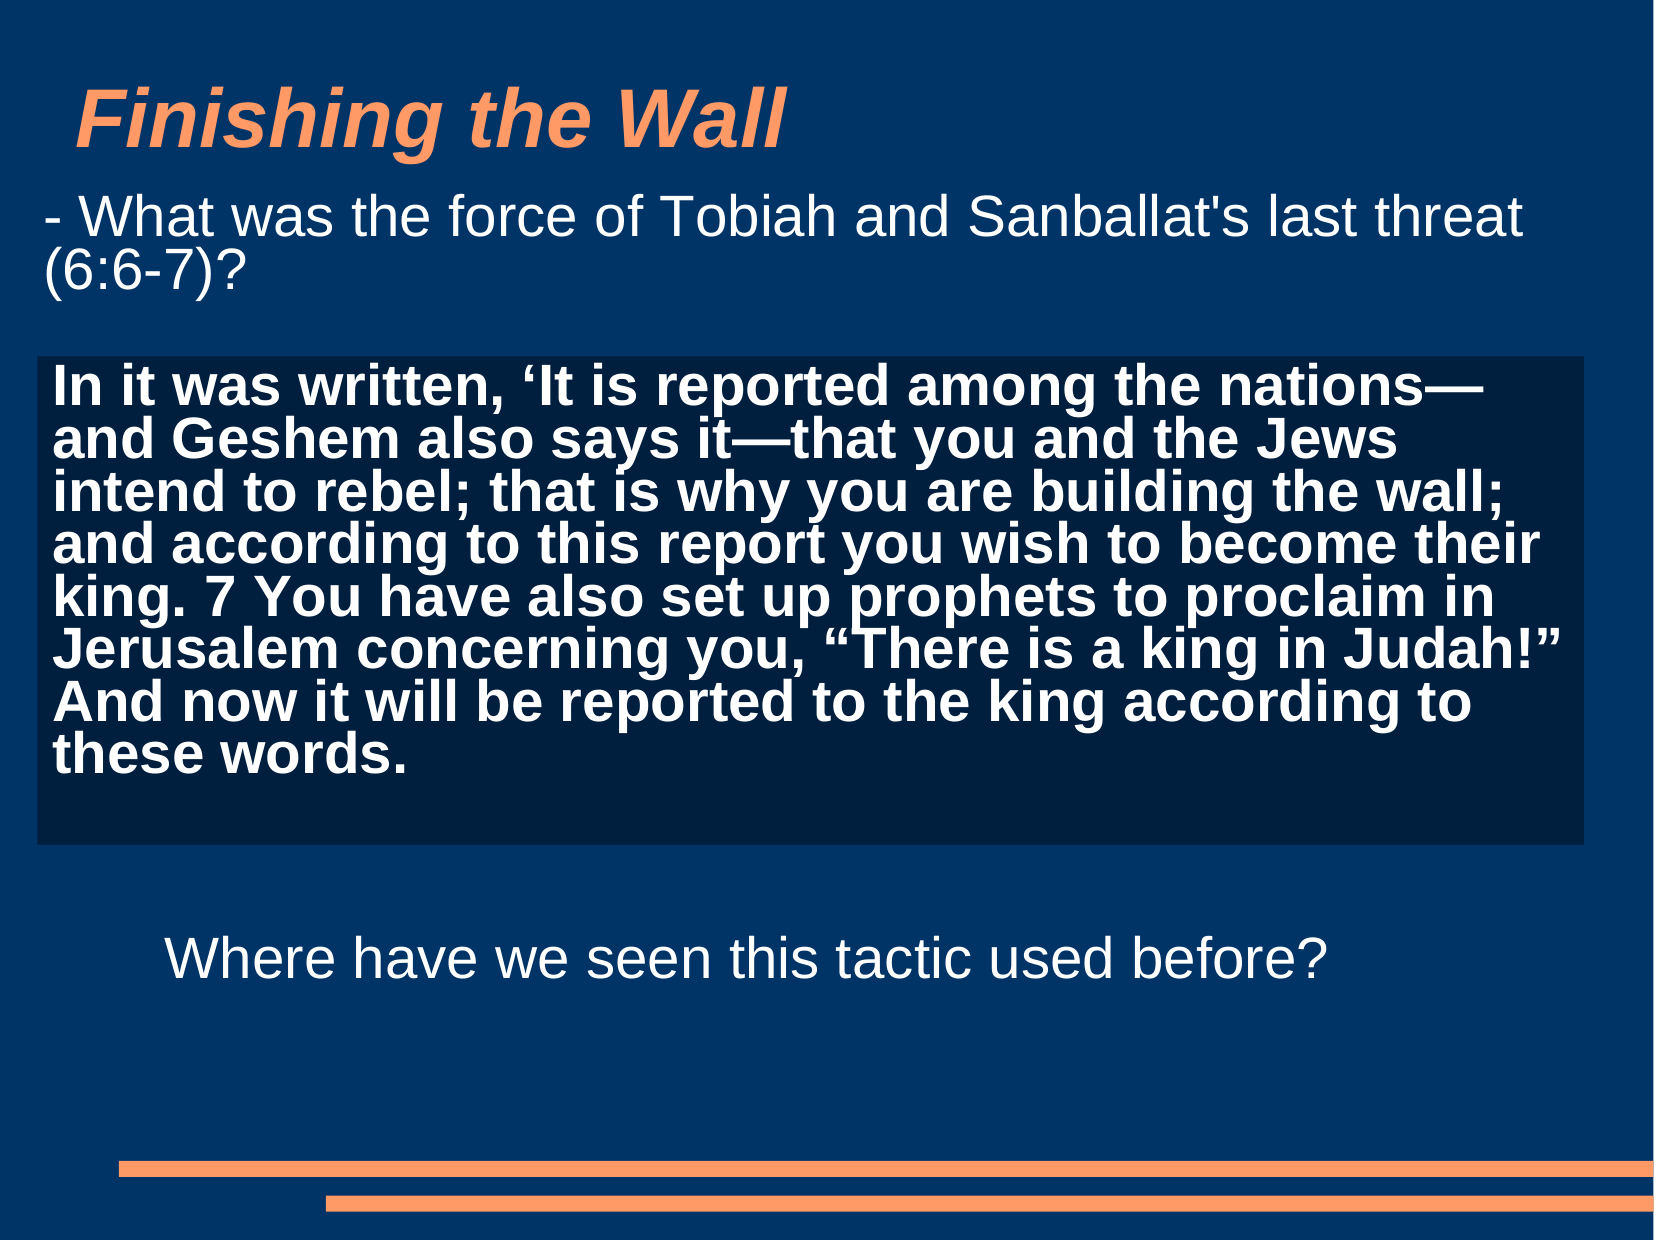

# Finishing the Wall
- What was the force of Tobiah and Sanballat's last threat (6:6-7)?
In it was written, ‘It is reported among the nations—and Geshem also says it—that you and the Jews intend to rebel; that is why you are building the wall; and according to this report you wish to become their king. 7 You have also set up prophets to proclaim in Jerusalem concerning you, “There is a king in Judah!” And now it will be reported to the king according to these words.
Where have we seen this tactic used before?